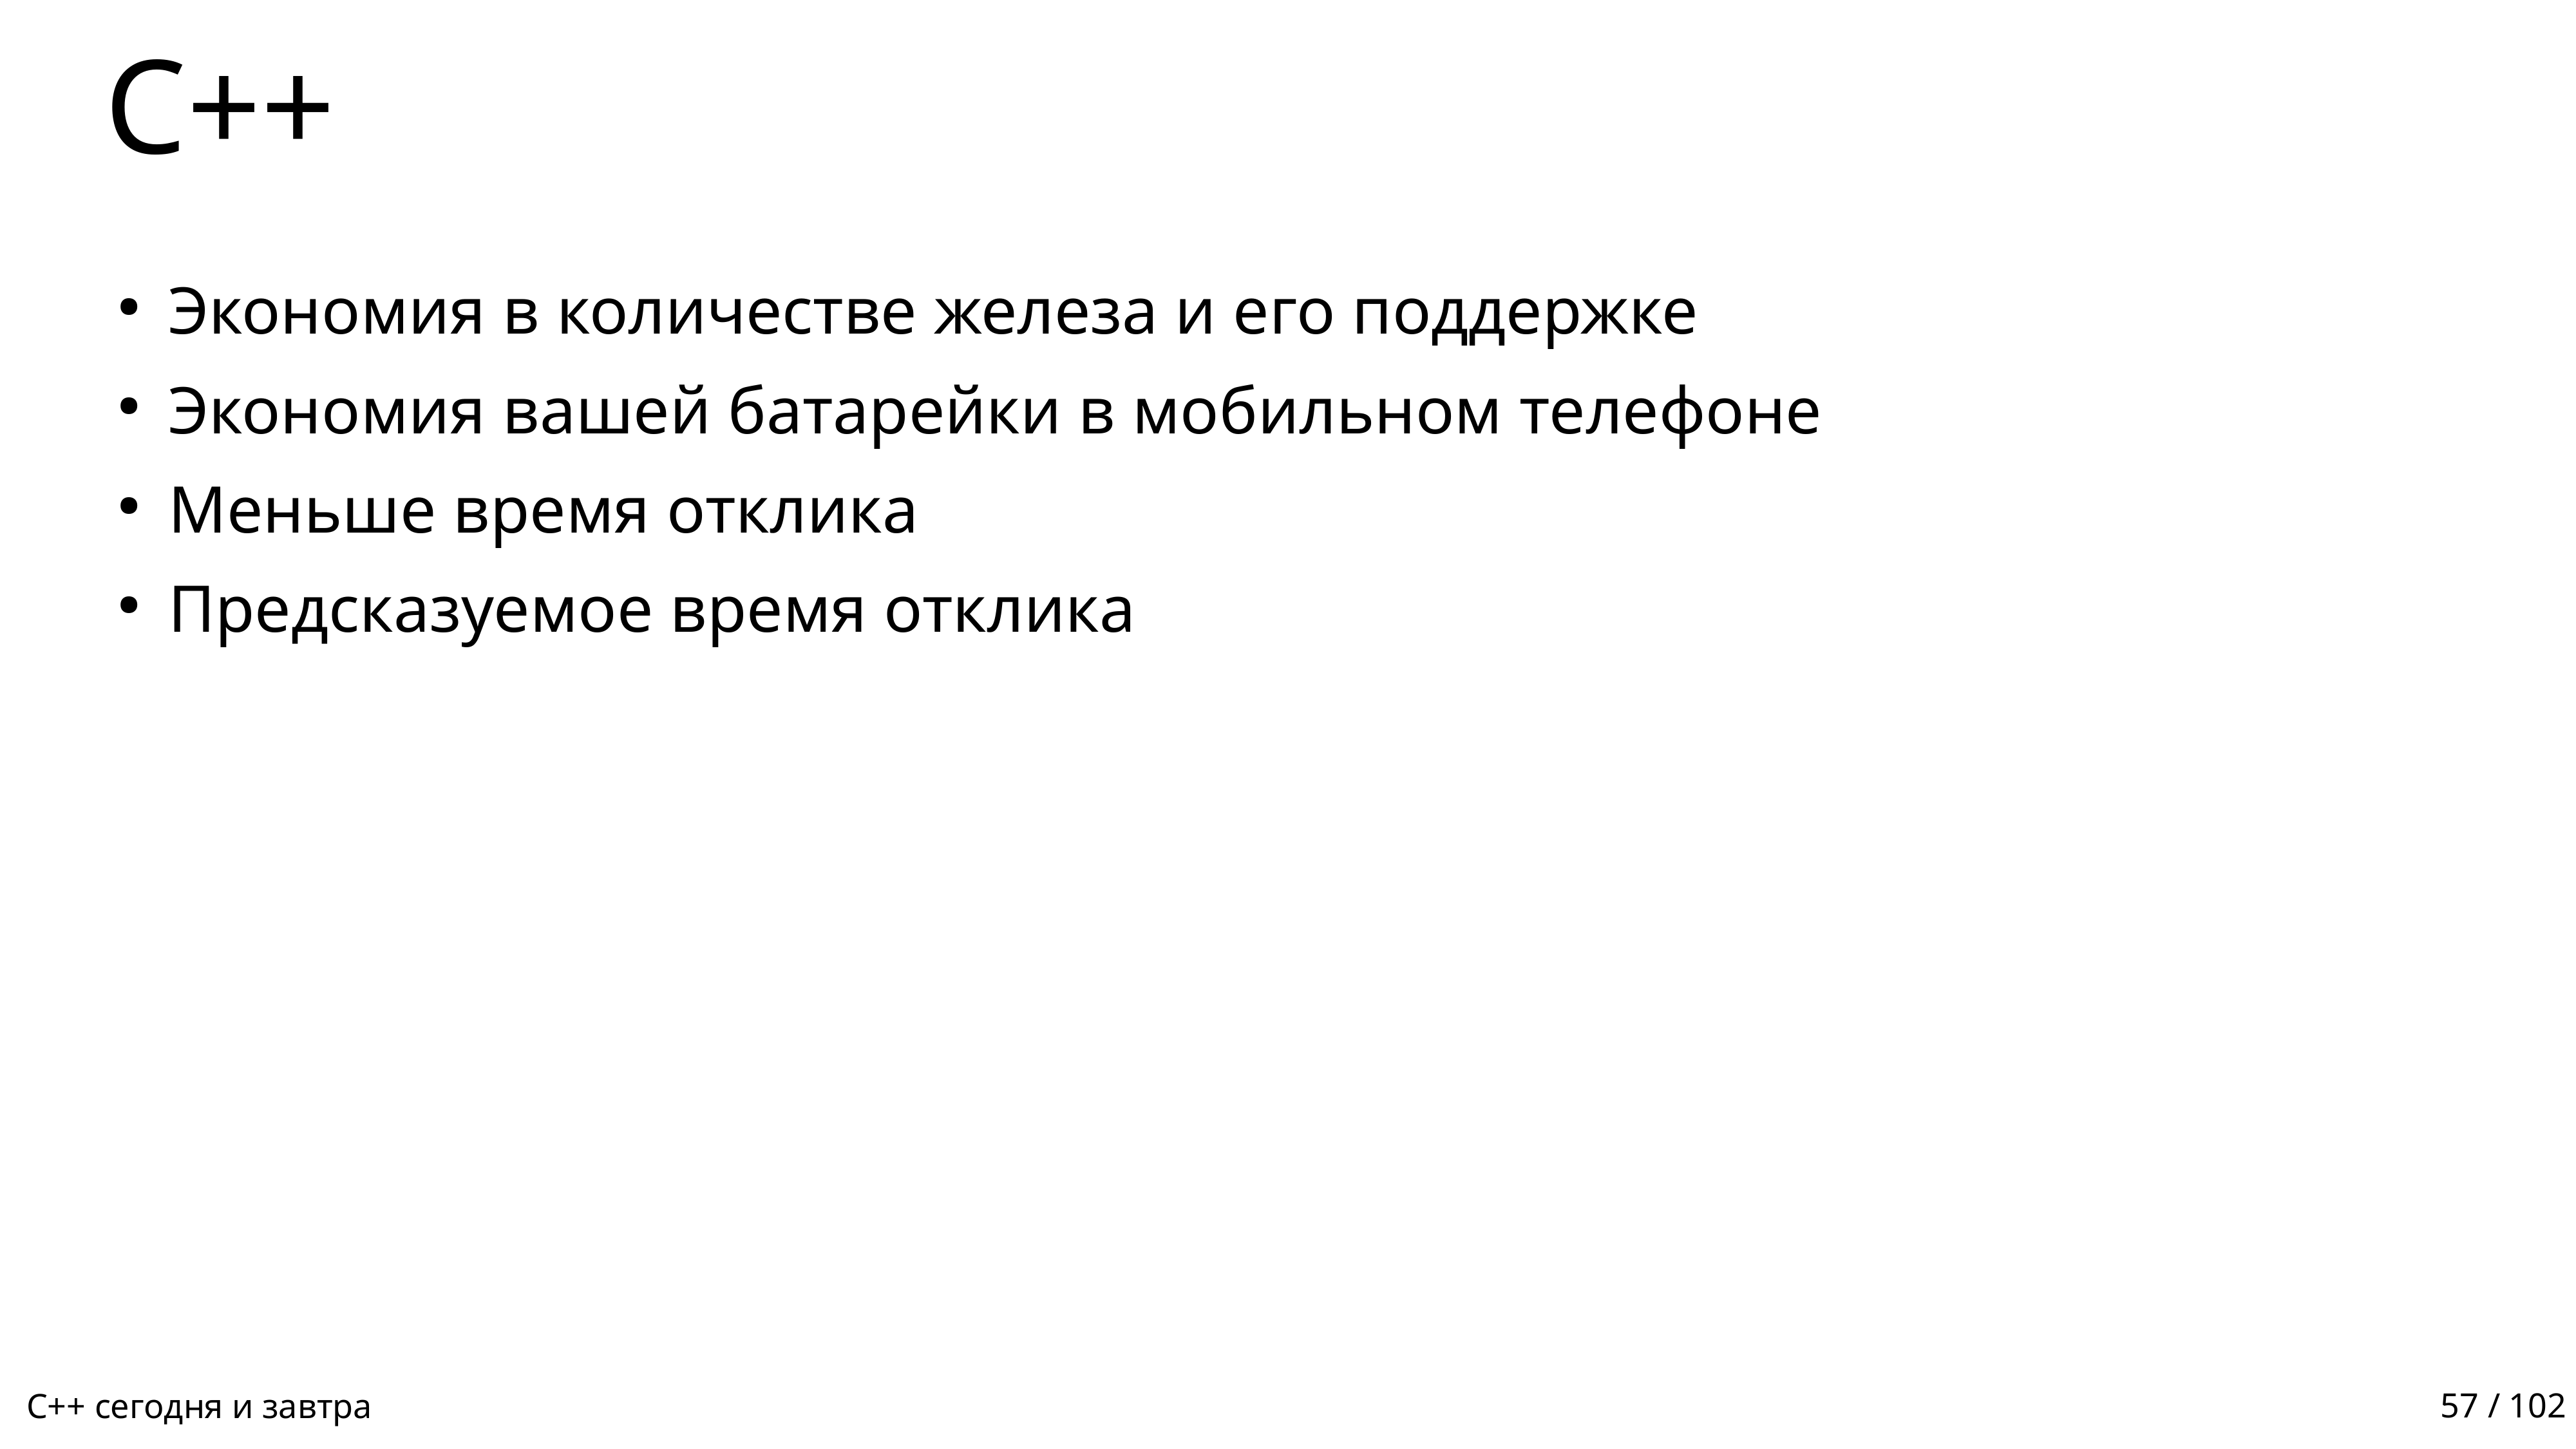

С++
# Экономия в количестве железа и его поддержке
 Экономия вашей батарейки в мобильном телефоне
 Меньше время отклика
 Предсказуемое время отклика
C++ сегодня и завтра